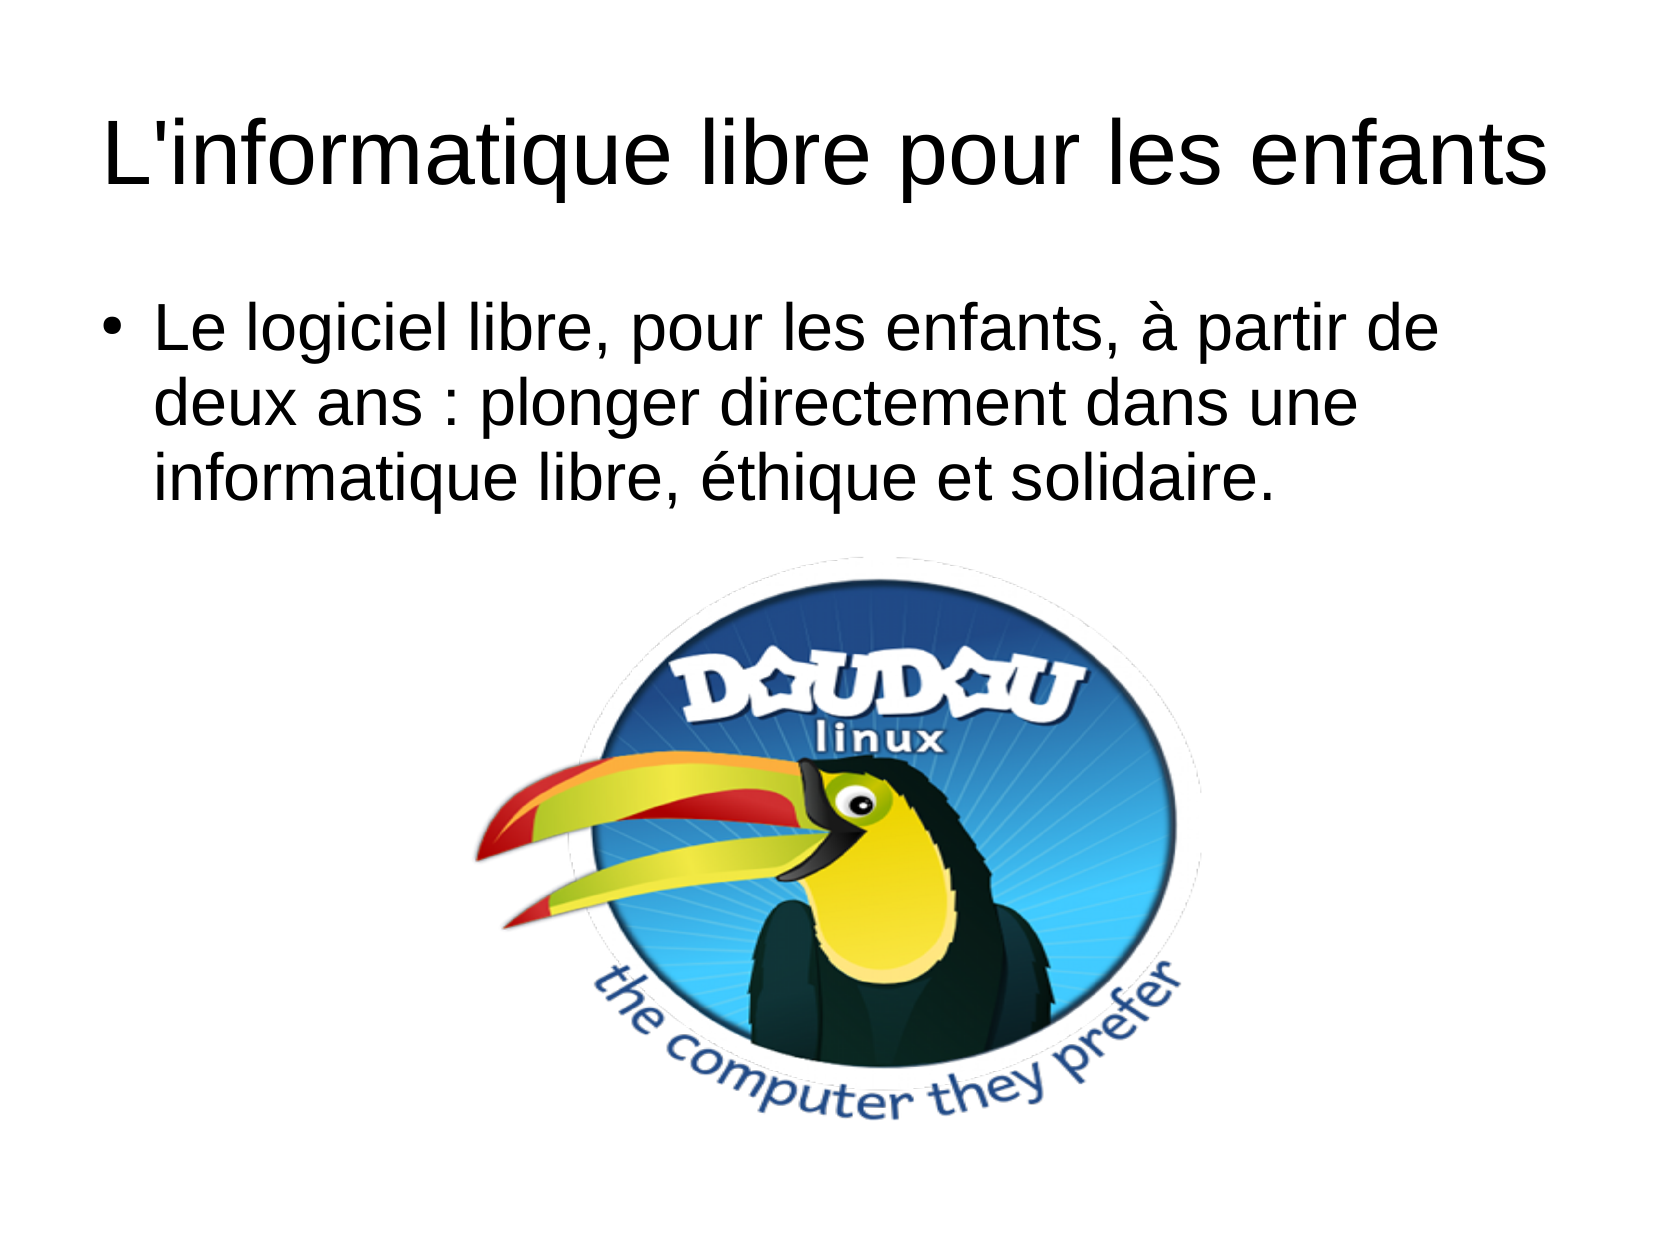

# L'informatique libre pour les enfants
Le logiciel libre, pour les enfants, à partir de deux ans : plonger directement dans une informatique libre, éthique et solidaire.